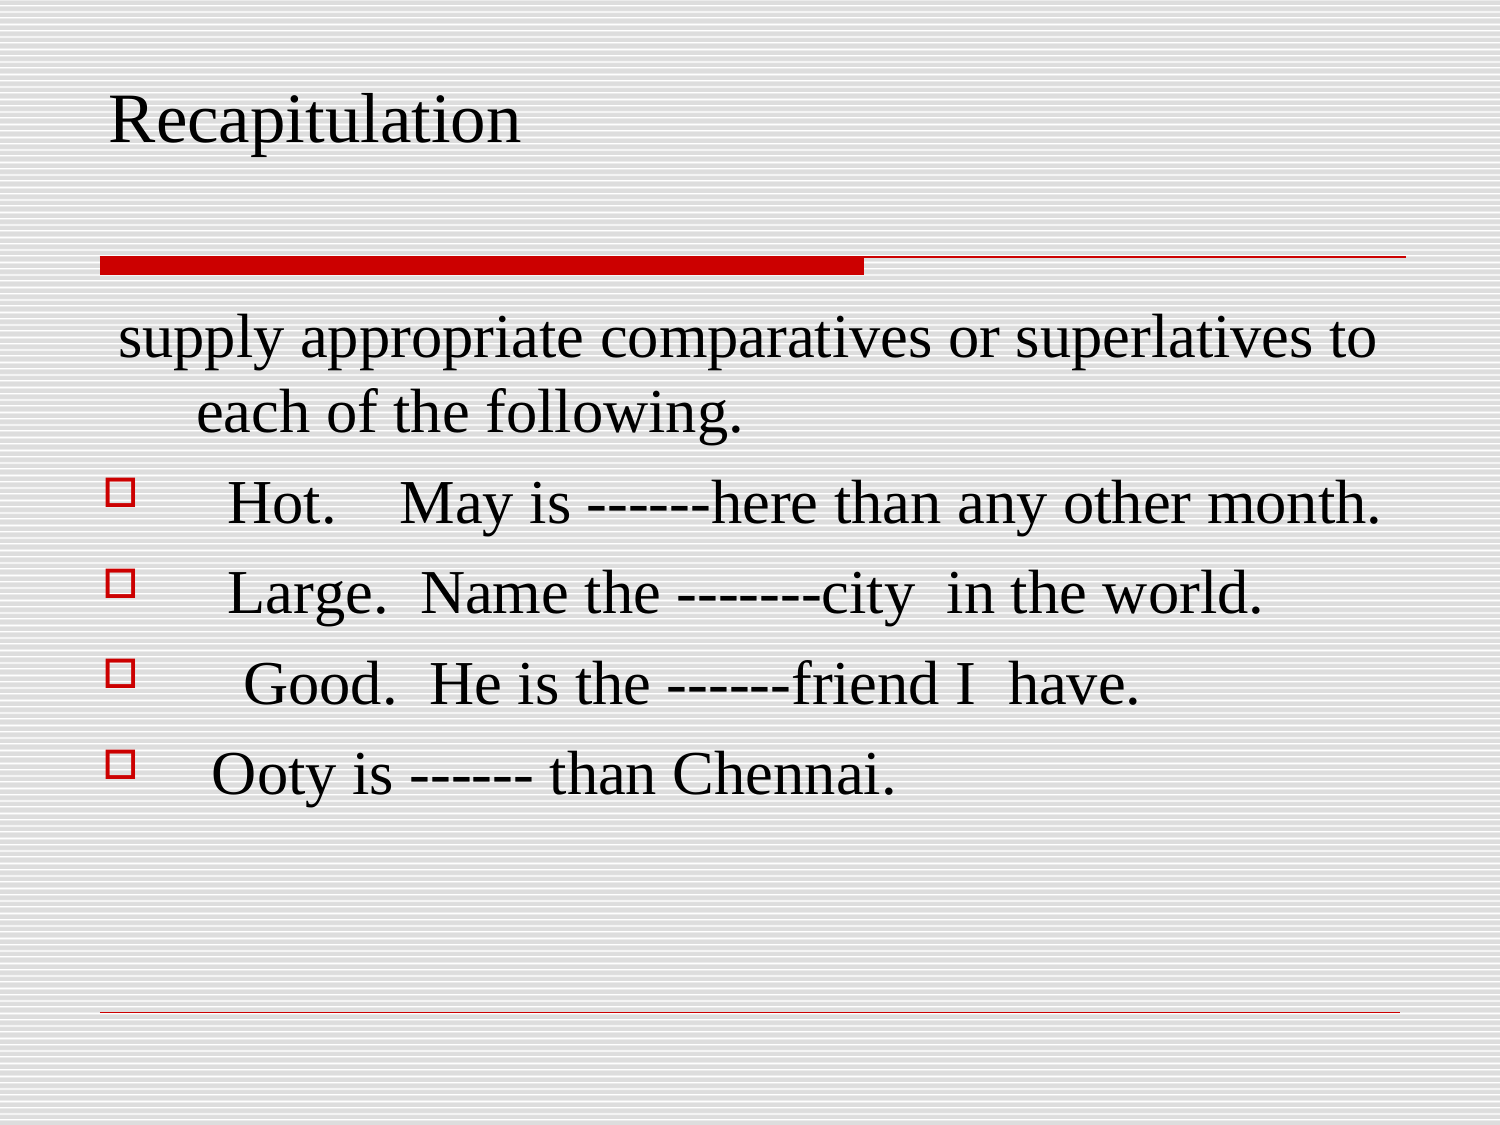

# Recapitulation
 supply appropriate comparatives or superlatives to each of the following.
 Hot. May is ------here than any other month.
 Large. Name the -------city in the world.
 Good. He is the ------friend I have.
 Ooty is ------ than Chennai.